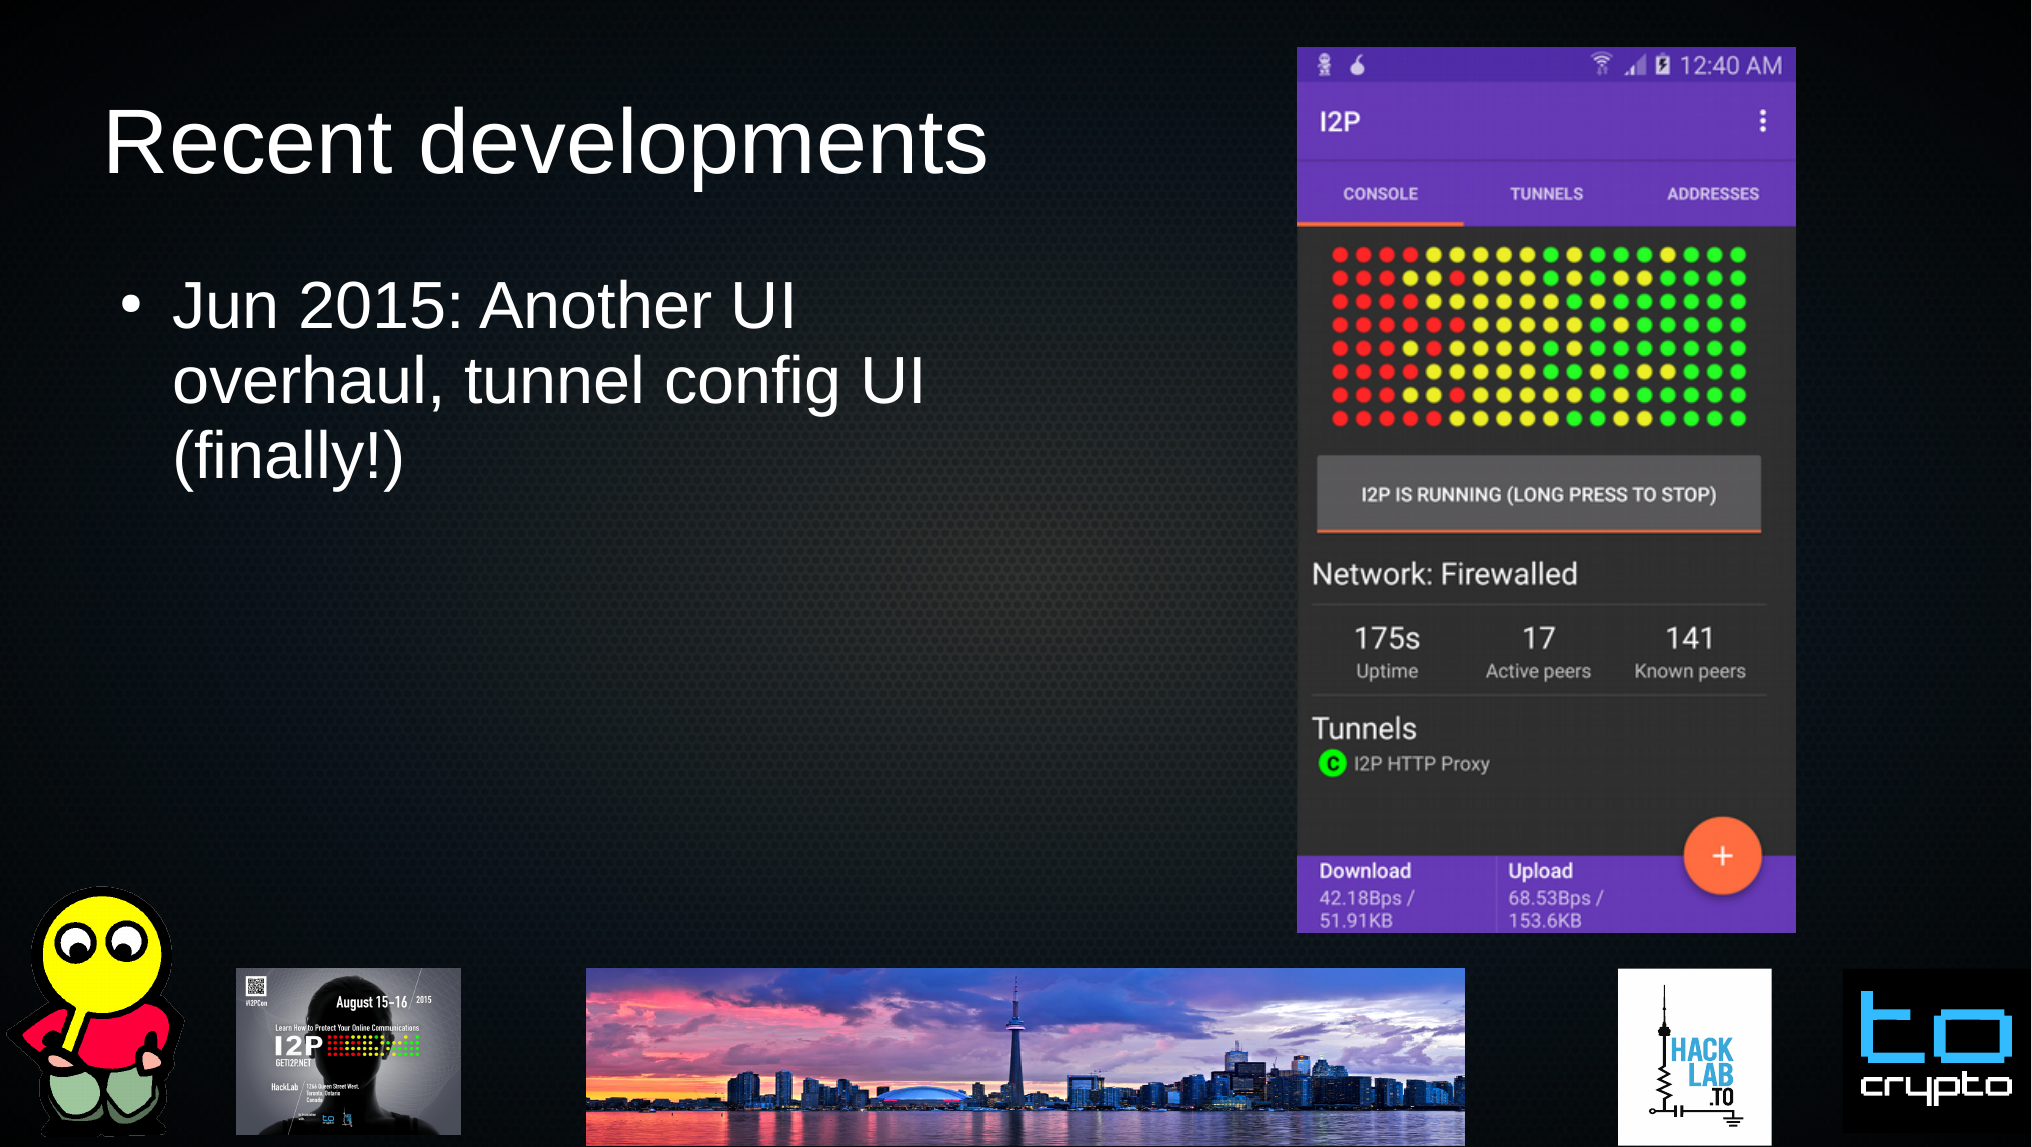

# Recent developments
Jun 2015: Another UI overhaul, tunnel config UI (finally!)
7